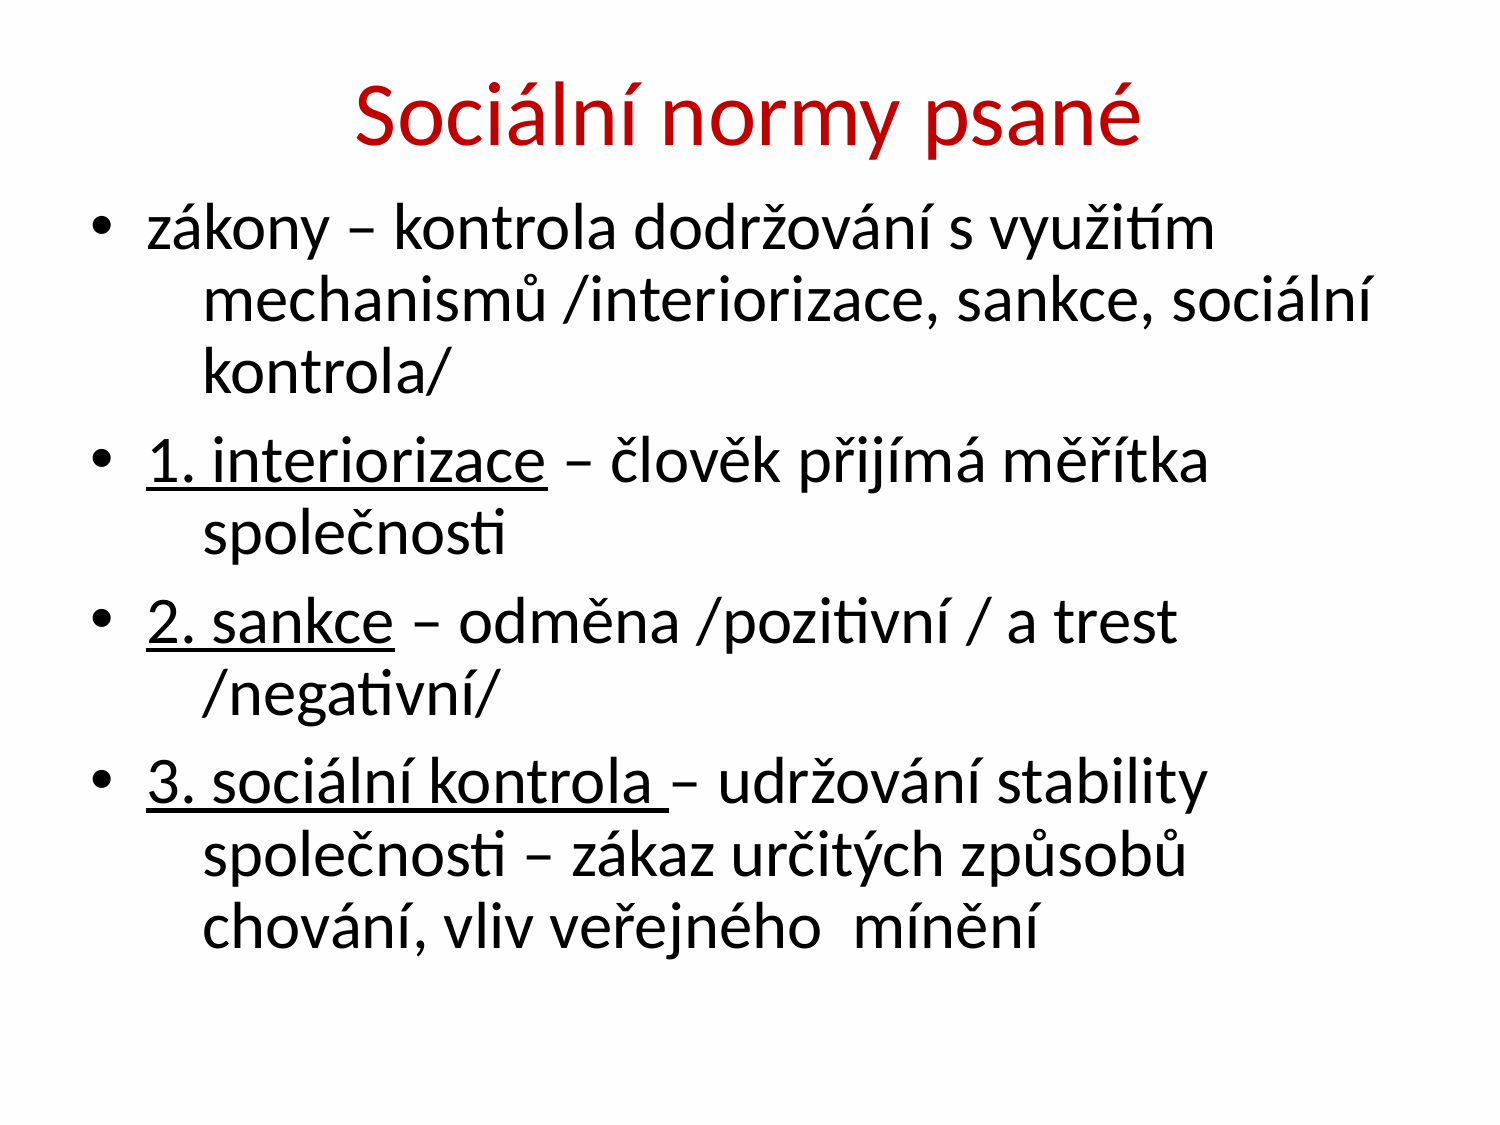

# Sociální normy psané
zákony – kontrola dodržování s využitím mechanismů /interiorizace, sankce, sociální kontrola/
1. interiorizace – člověk přijímá měřítka společnosti
2. sankce – odměna /pozitivní / a trest /negativní/
3. sociální kontrola – udržování stability společnosti – zákaz určitých způsobů chování, vliv veřejného mínění